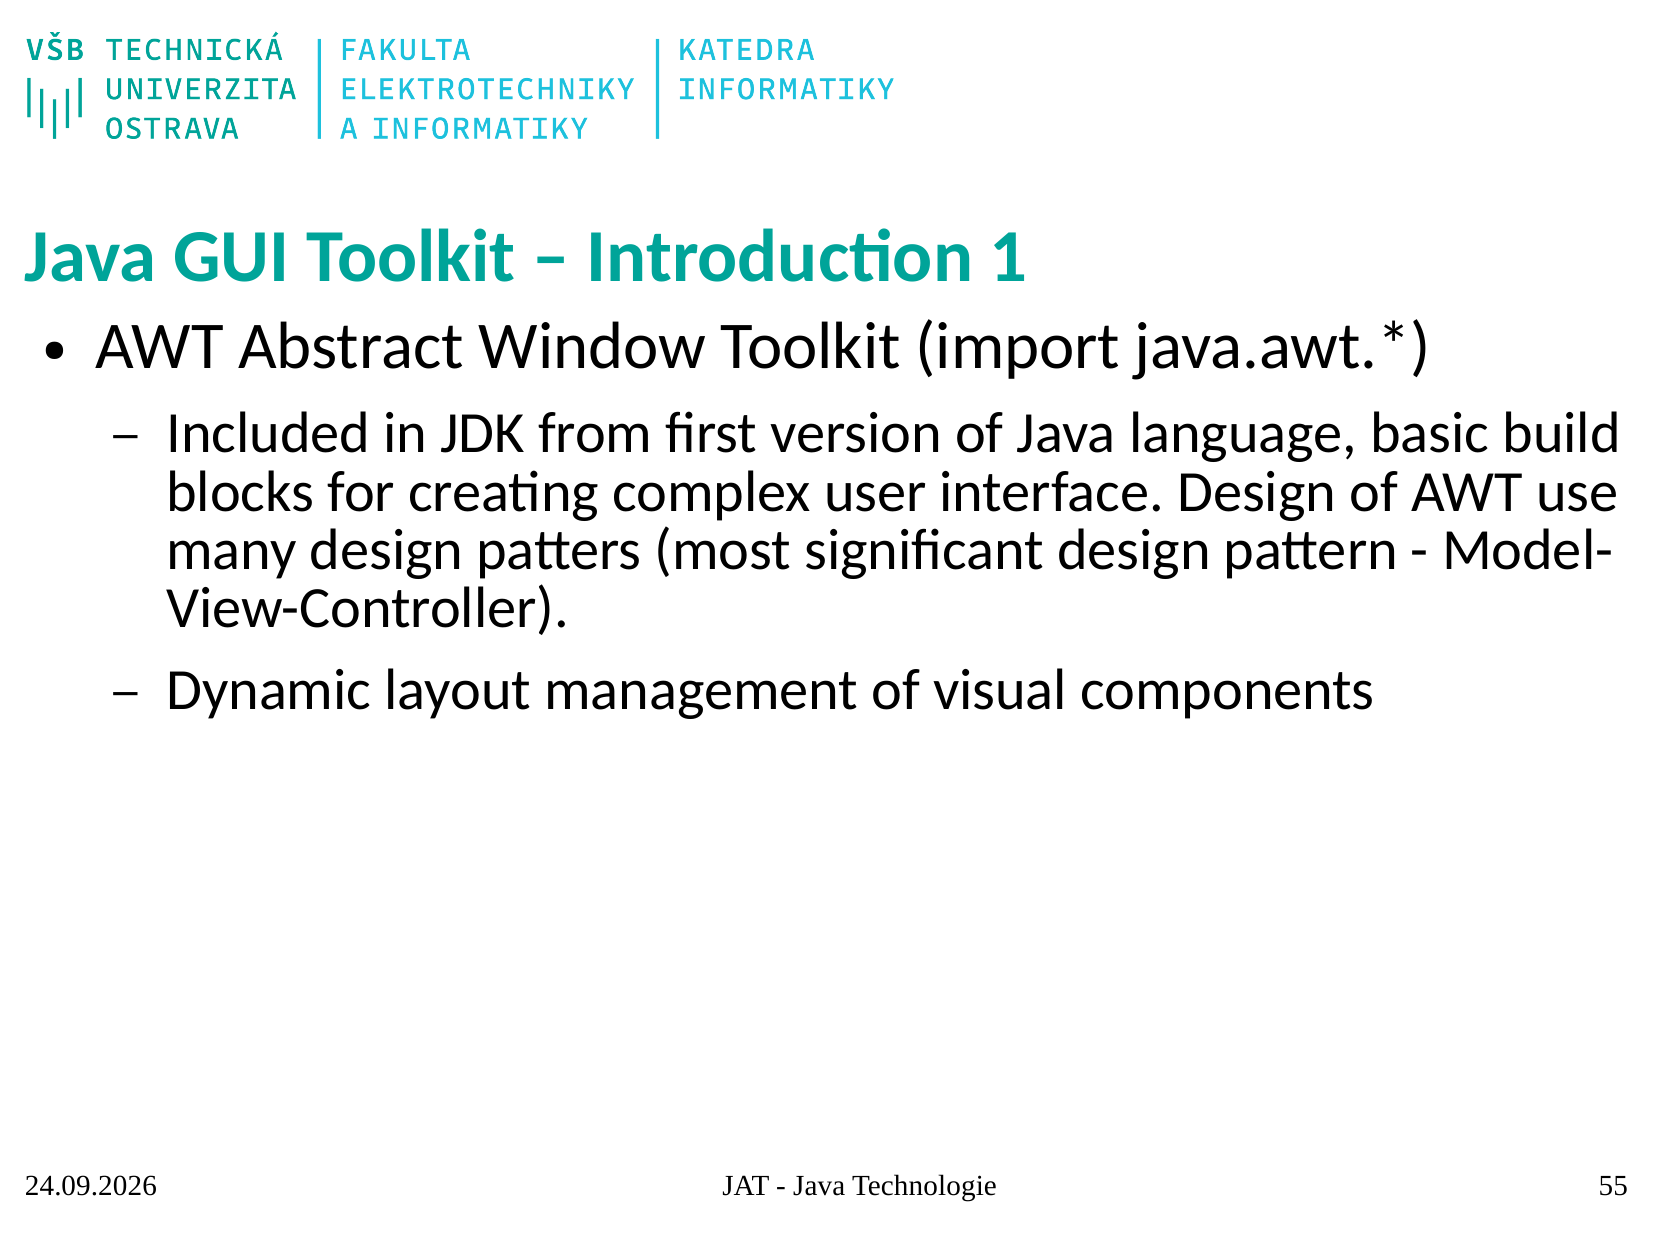

Java GUI Toolkit – Introduction 1
# AWT Abstract Window Toolkit (import java.awt.*)
Included in JDK from first version of Java language, basic build blocks for creating complex user interface. Design of AWT use many design patters (most significant design pattern - Model-View-Controller).
Dynamic layout management of visual components
JAT - Java Technologie
55